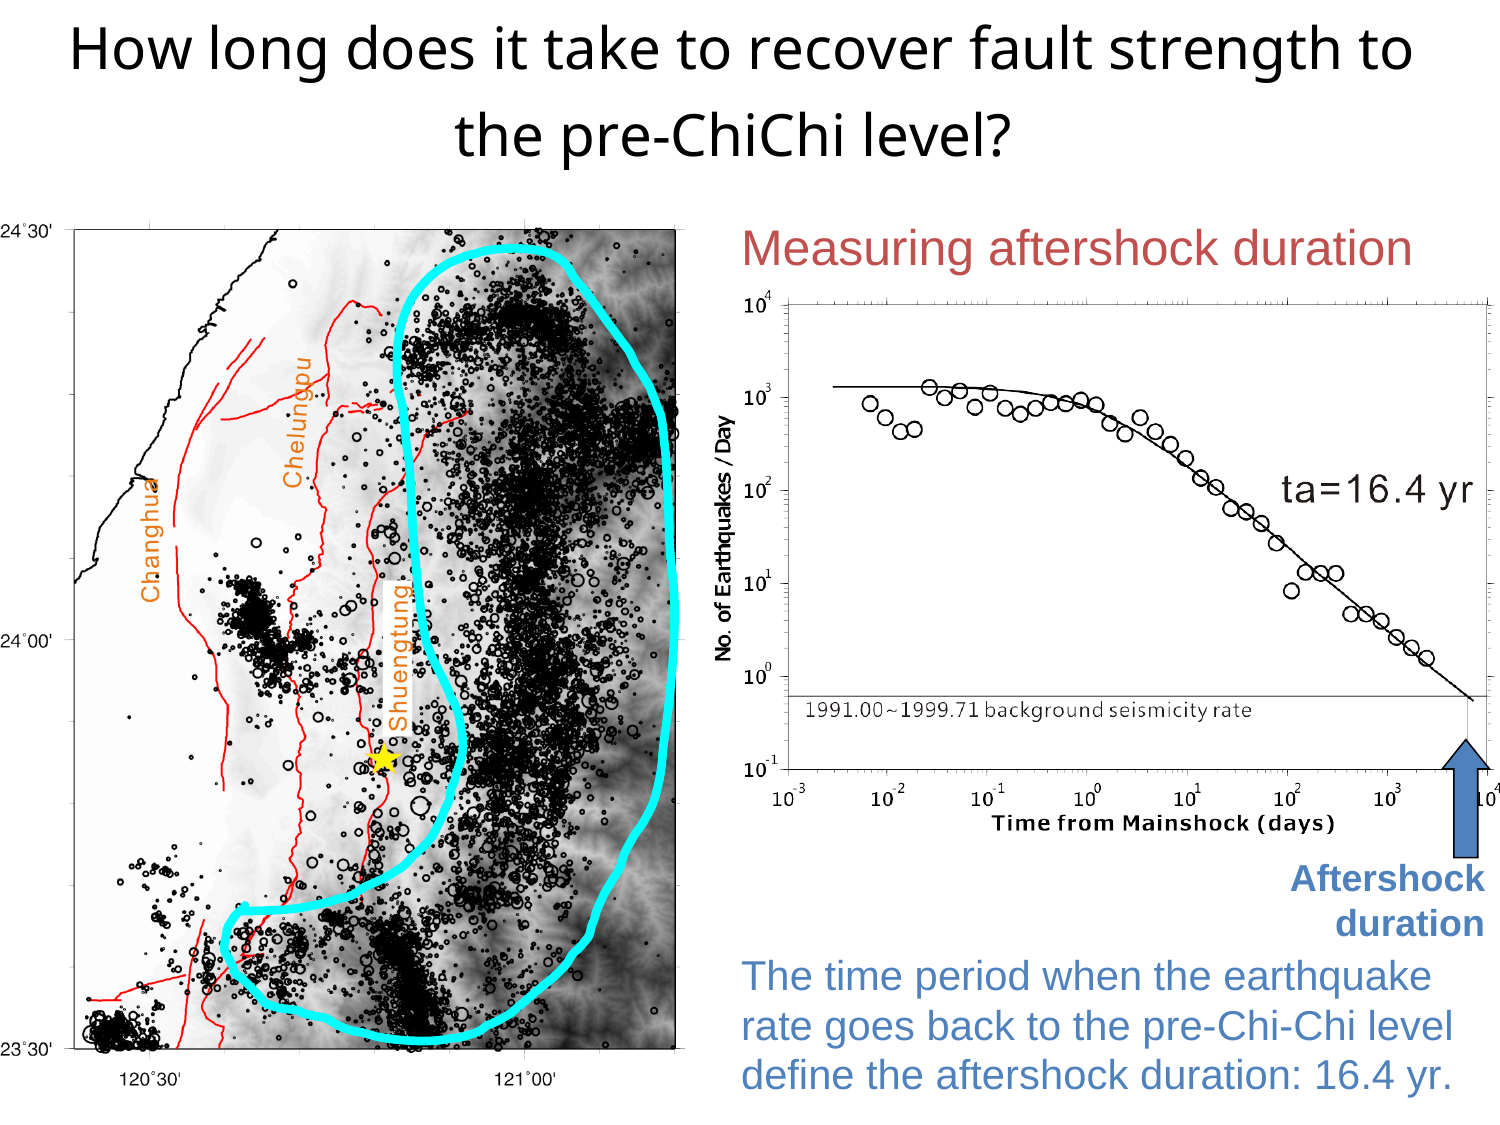

# How long does it take to recover fault strength to the pre-ChiChi level?
Measuring aftershock duration
Aftershock duration
The time period when the earthquake rate goes back to the pre-Chi-Chi level define the aftershock duration: 16.4 yr.